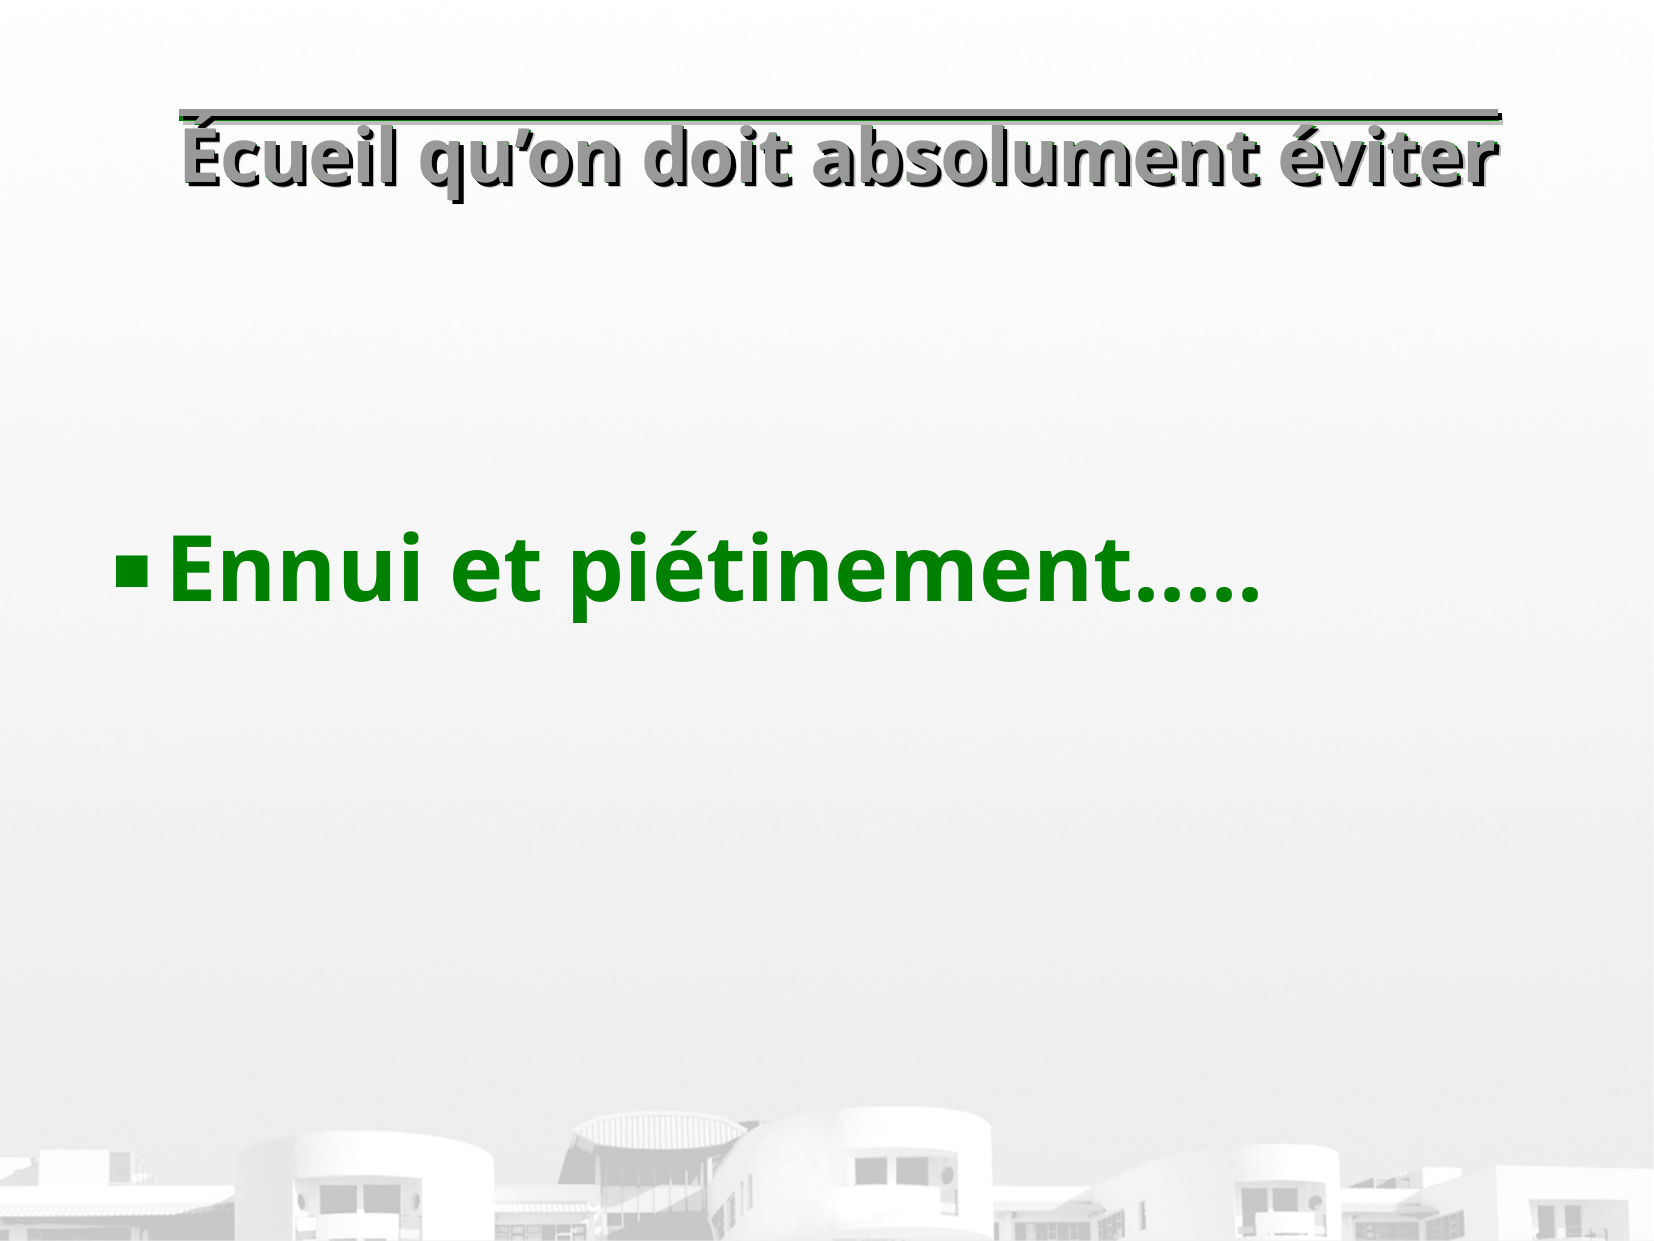

# Écueil qu’on doit absolument éviter
Ennui et piétinement.....